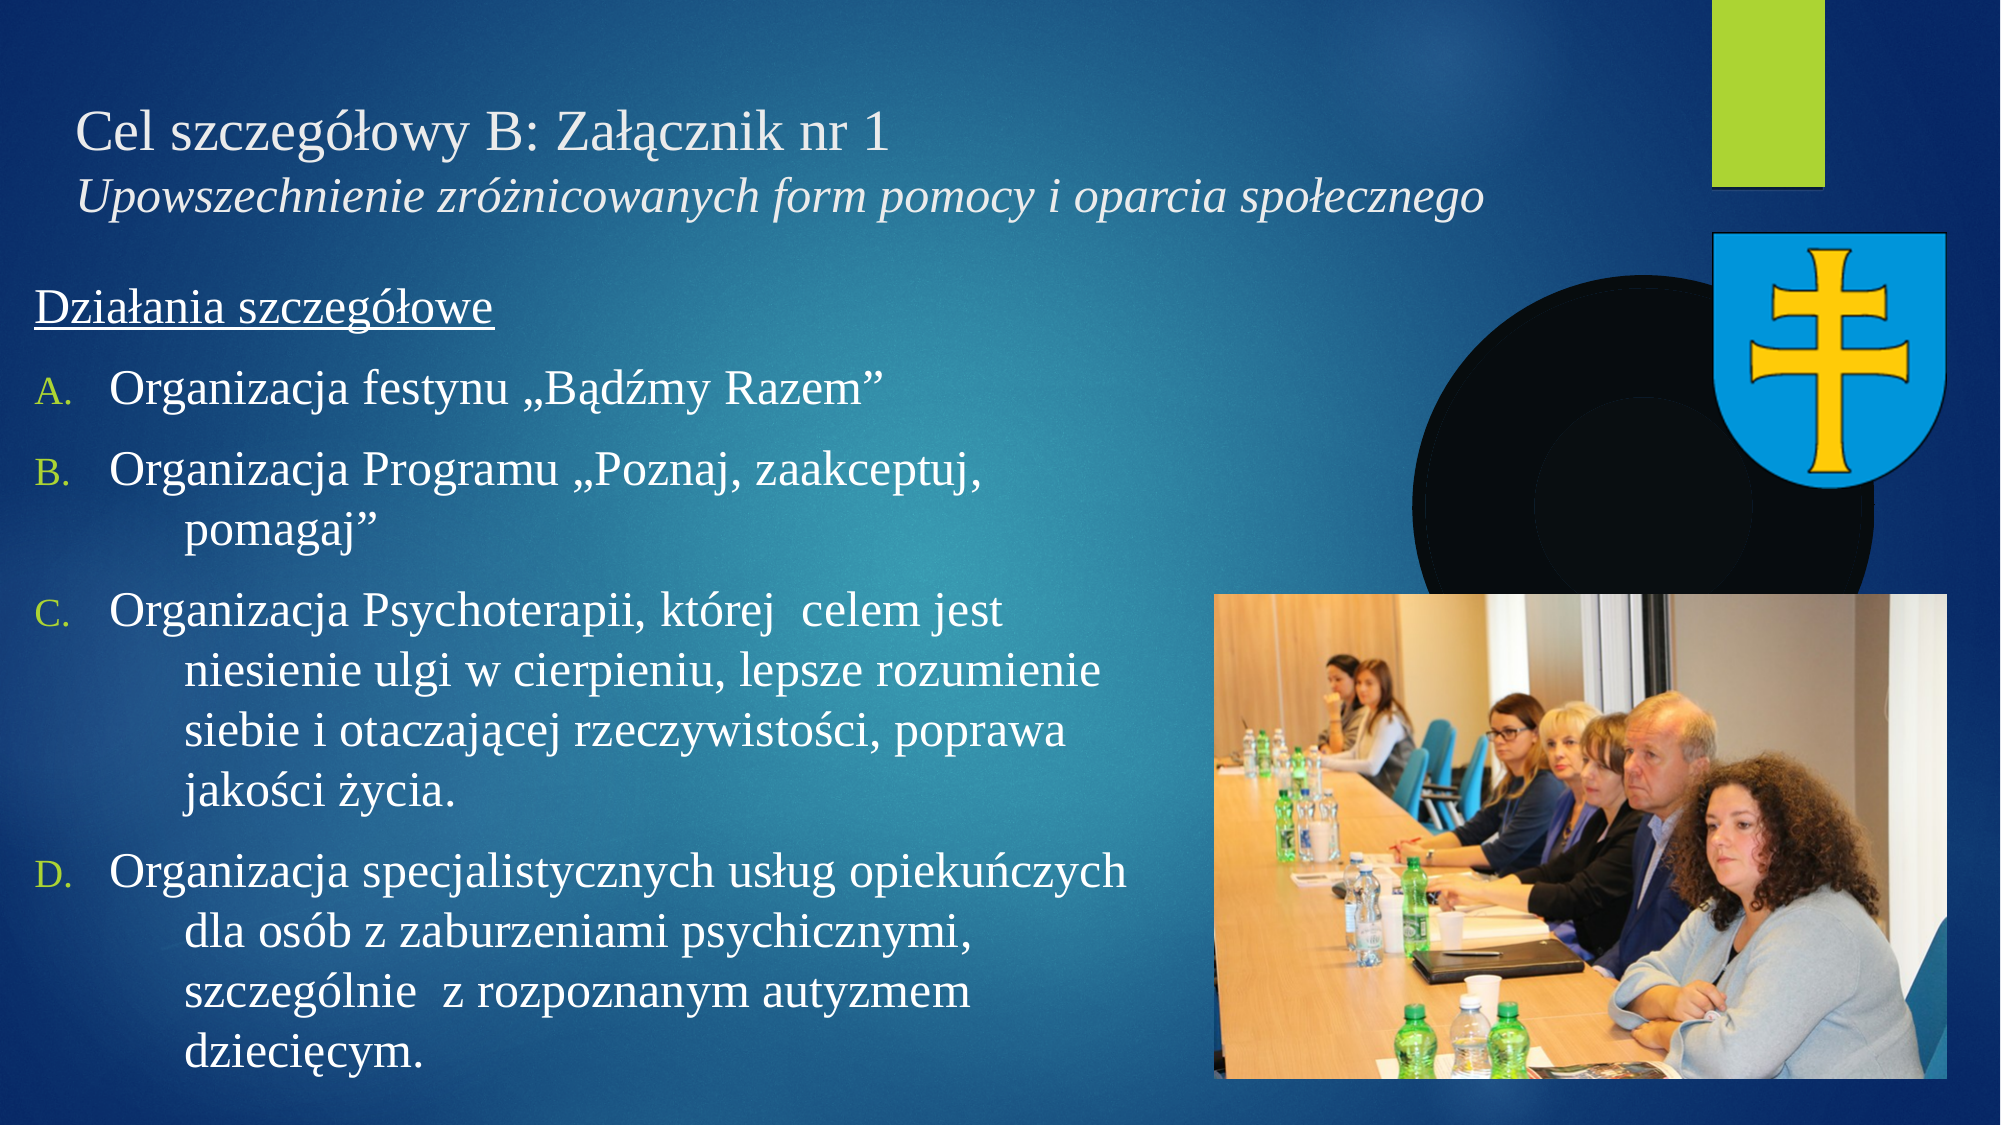

# Cel szczegółowy B: Załącznik nr 1 Upowszechnienie zróżnicowanych form pomocy i oparcia społecznego
Działania szczegółowe
Organizacja festynu „Bądźmy Razem”
Organizacja Programu „Poznaj, zaakceptuj, pomagaj”
Organizacja Psychoterapii, której celem jest niesienie ulgi w cierpieniu, lepsze rozumienie siebie i otaczającej rzeczywistości, poprawa jakości życia.
Organizacja specjalistycznych usług opiekuńczych dla osób z zaburzeniami psychicznymi, szczególnie z rozpoznanym autyzmem dziecięcym.